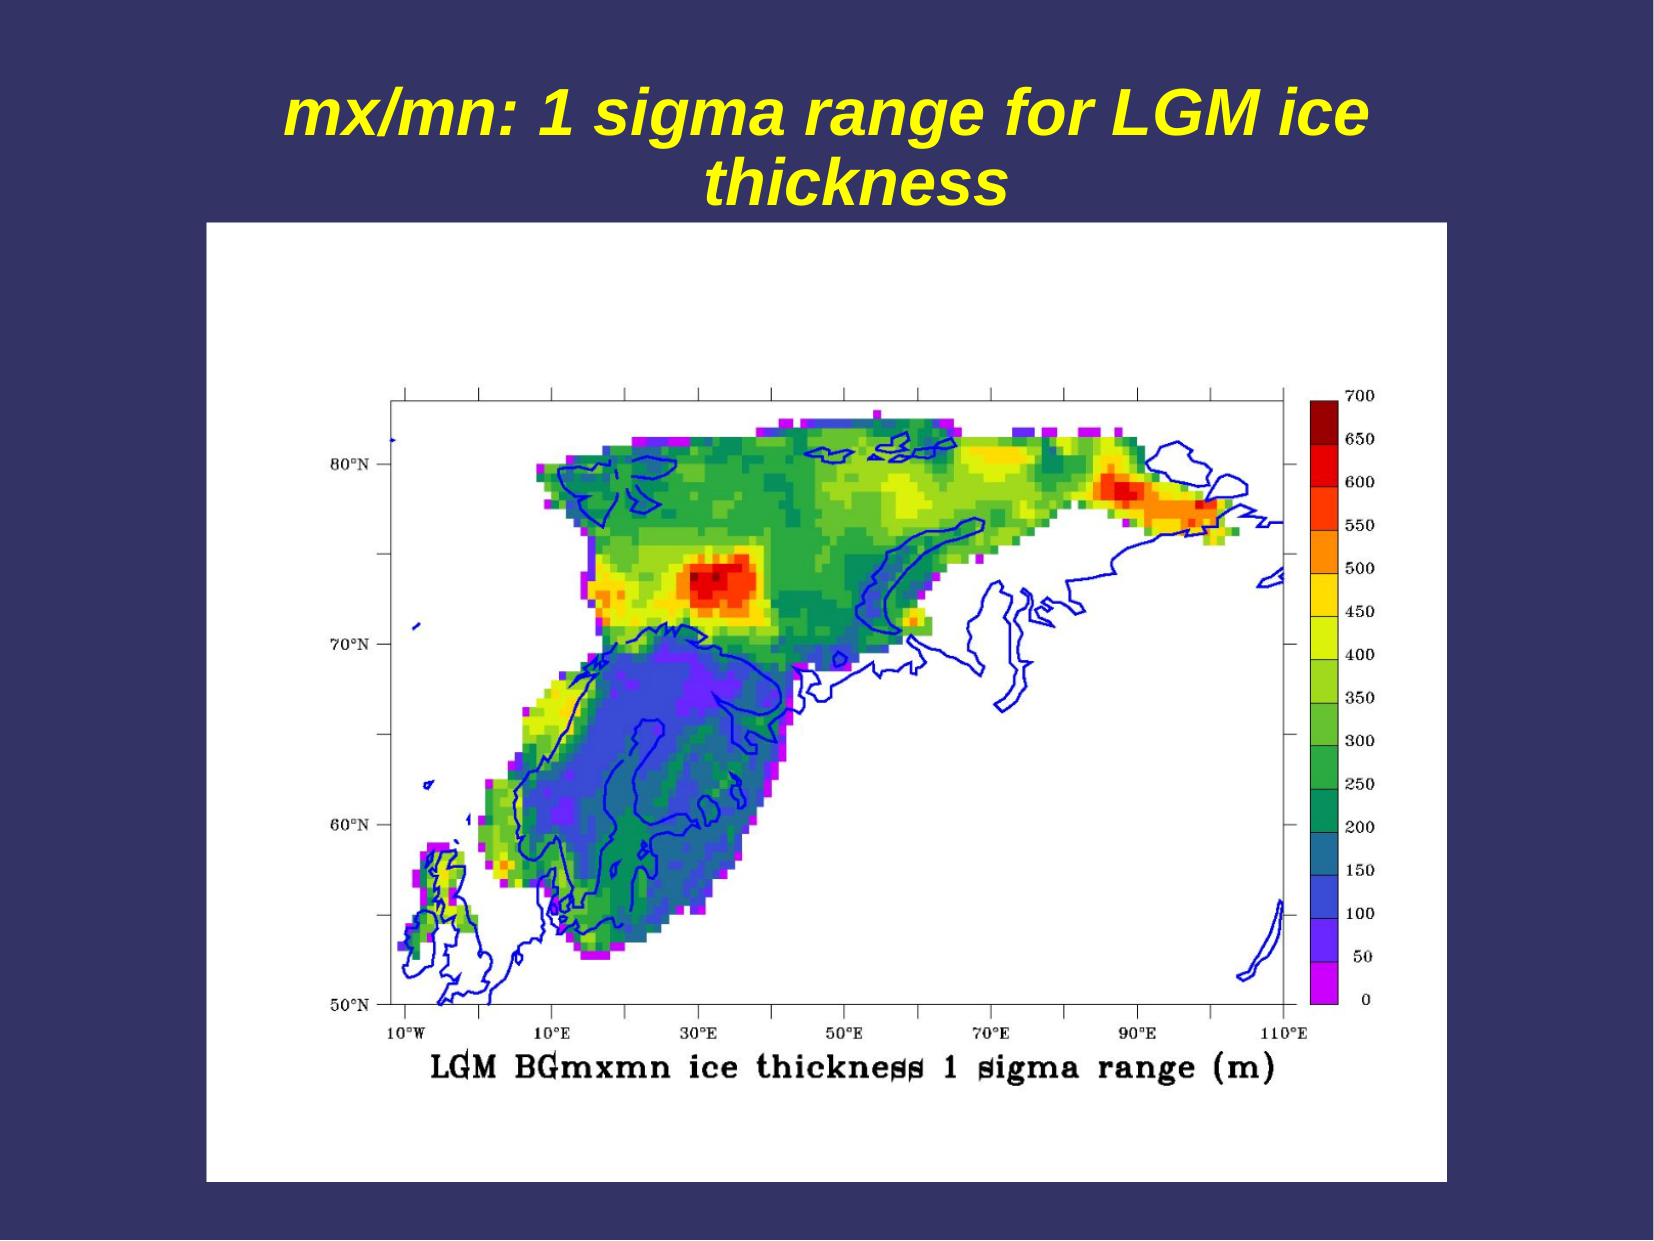

# mx/mn: 1 sigma range for LGM ice thickness